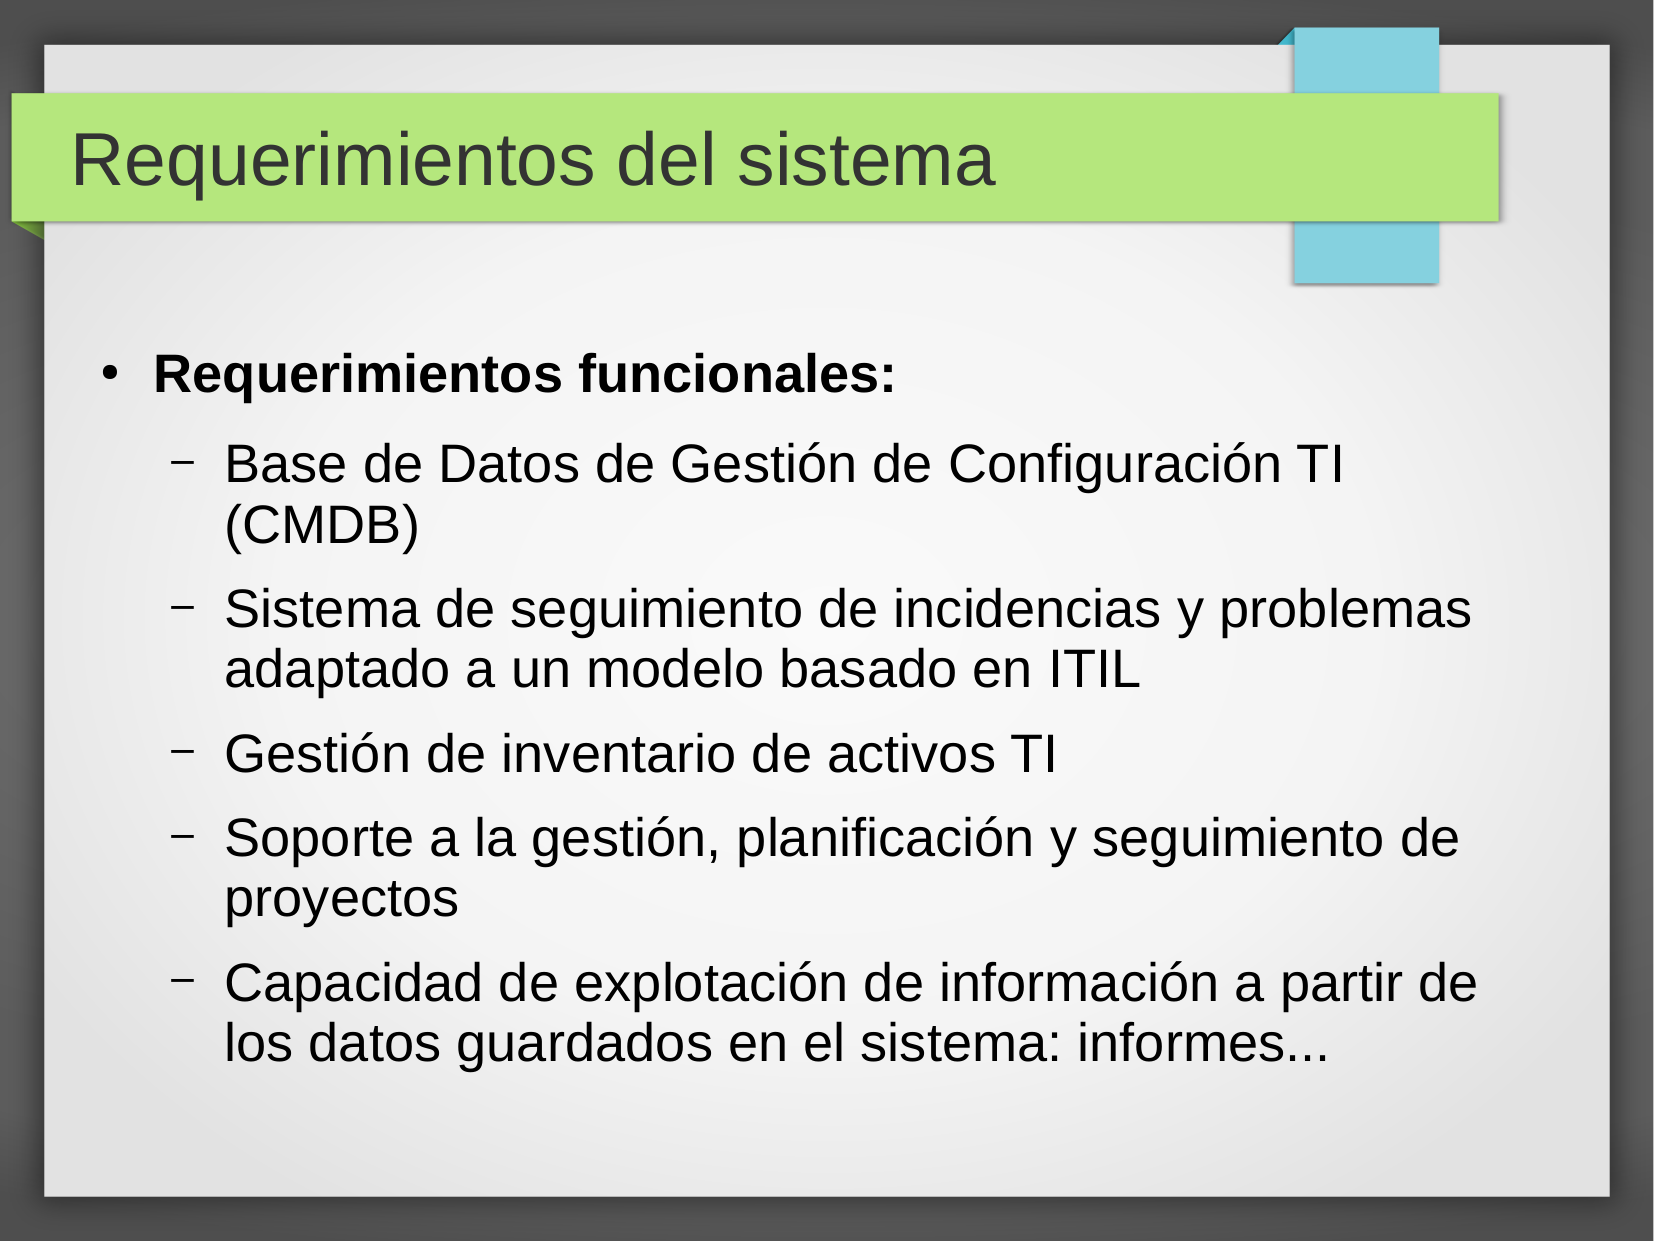

# Requerimientos del sistema
Requerimientos funcionales:
Base de Datos de Gestión de Configuración TI (CMDB)
Sistema de seguimiento de incidencias y problemas adaptado a un modelo basado en ITIL
Gestión de inventario de activos TI
Soporte a la gestión, planificación y seguimiento de proyectos
Capacidad de explotación de información a partir de los datos guardados en el sistema: informes...